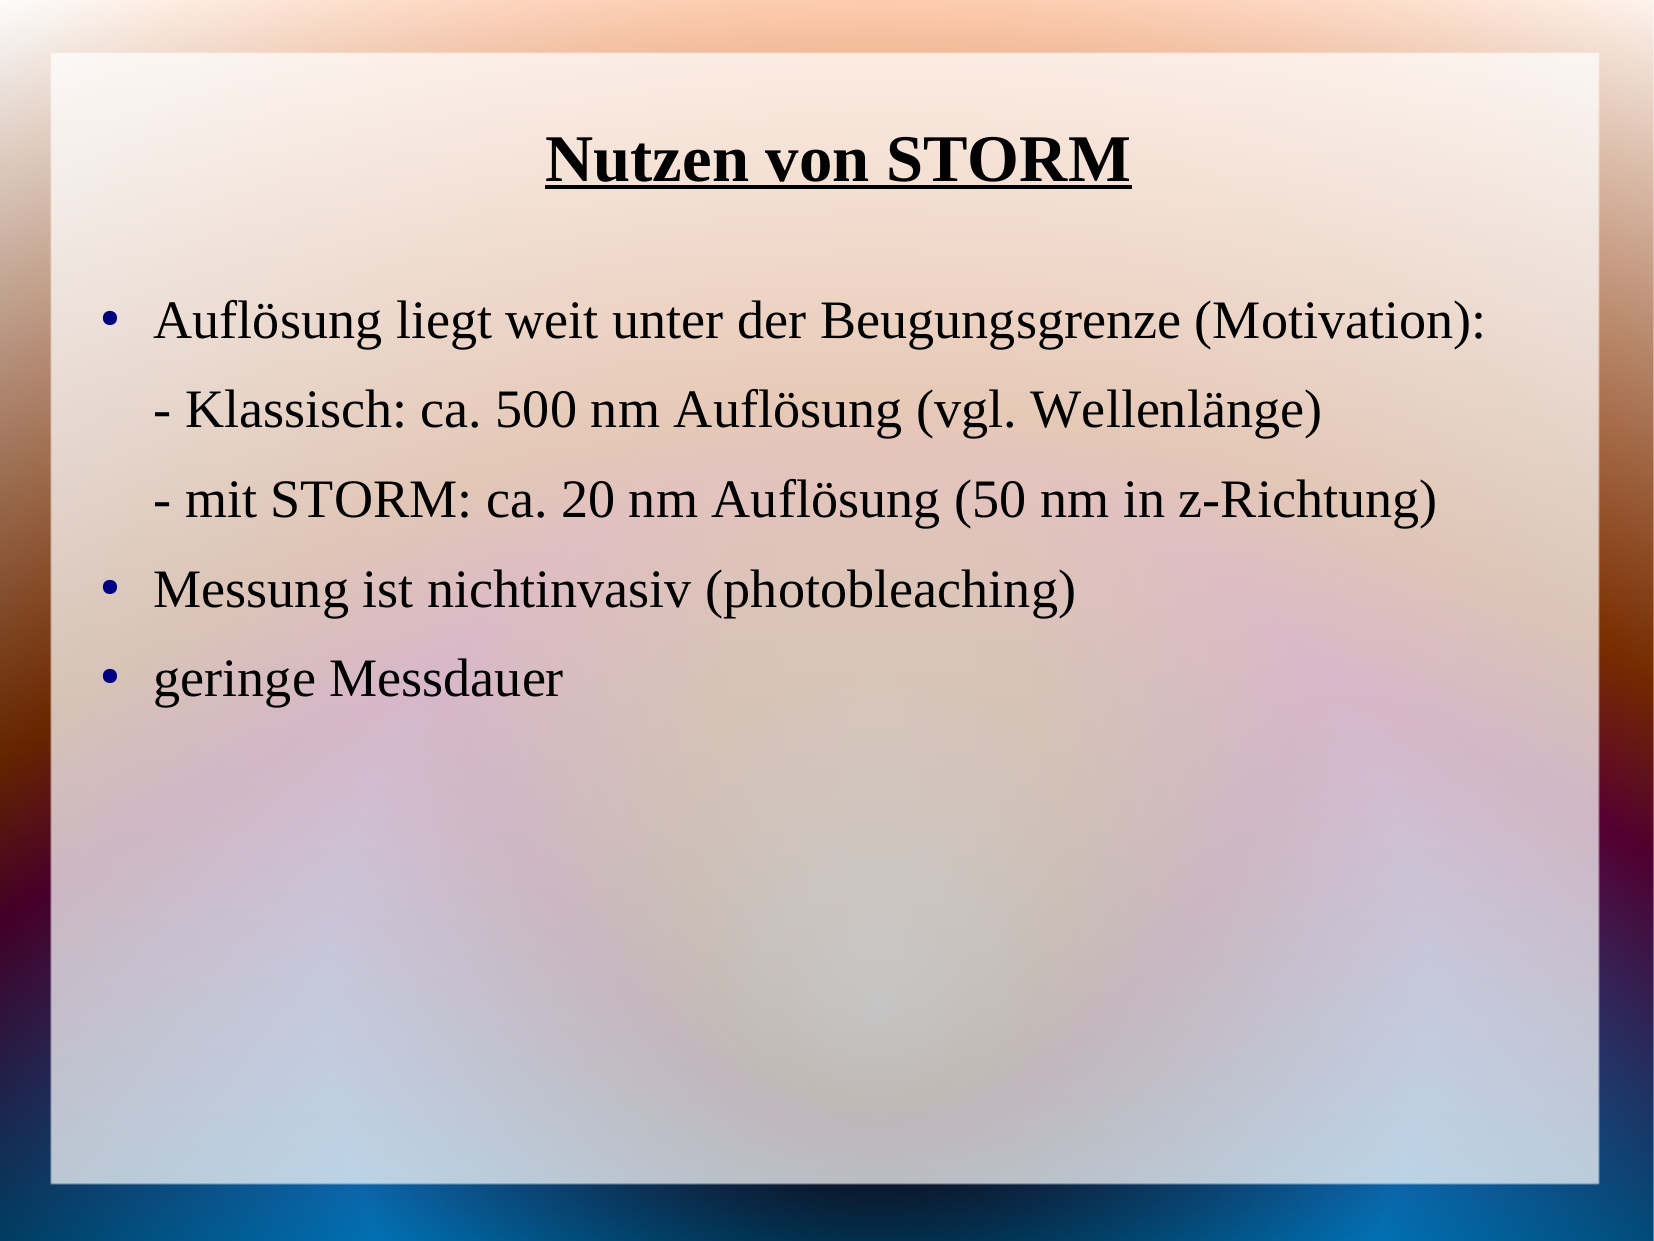

# Nutzen von STORM
Auflösung liegt weit unter der Beugungsgrenze (Motivation):
- Klassisch: ca. 500 nm Auflösung (vgl. Wellenlänge)
- mit STORM: ca. 20 nm Auflösung (50 nm in z-Richtung)
Messung ist nichtinvasiv (photobleaching)
geringe Messdauer